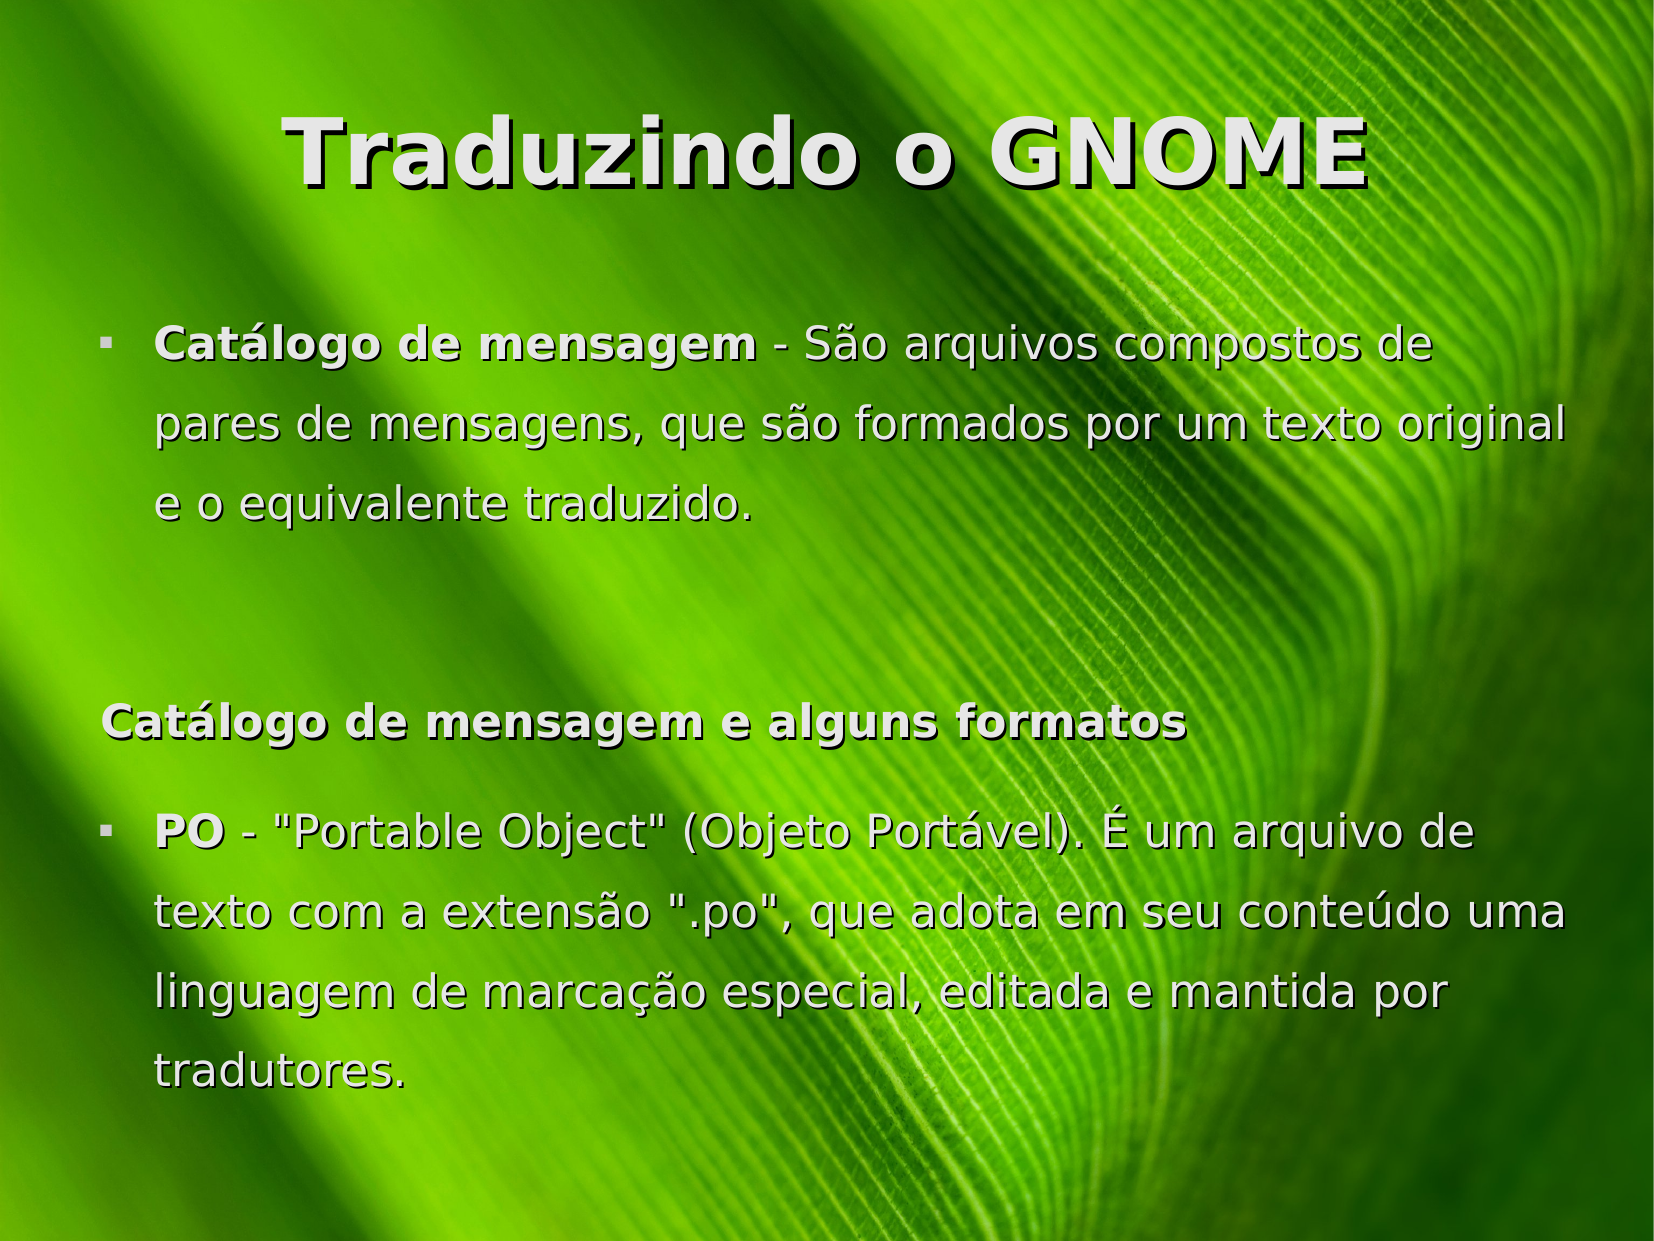

# Traduzindo o GNOME
Catálogo de mensagem - São arquivos compostos de pares de mensagens, que são formados por um texto original e o equivalente traduzido.
Catálogo de mensagem e alguns formatos
PO - "Portable Object" (Objeto Portável). É um arquivo de texto com a extensão ".po", que adota em seu conteúdo uma linguagem de marcação especial, editada e mantida por tradutores.